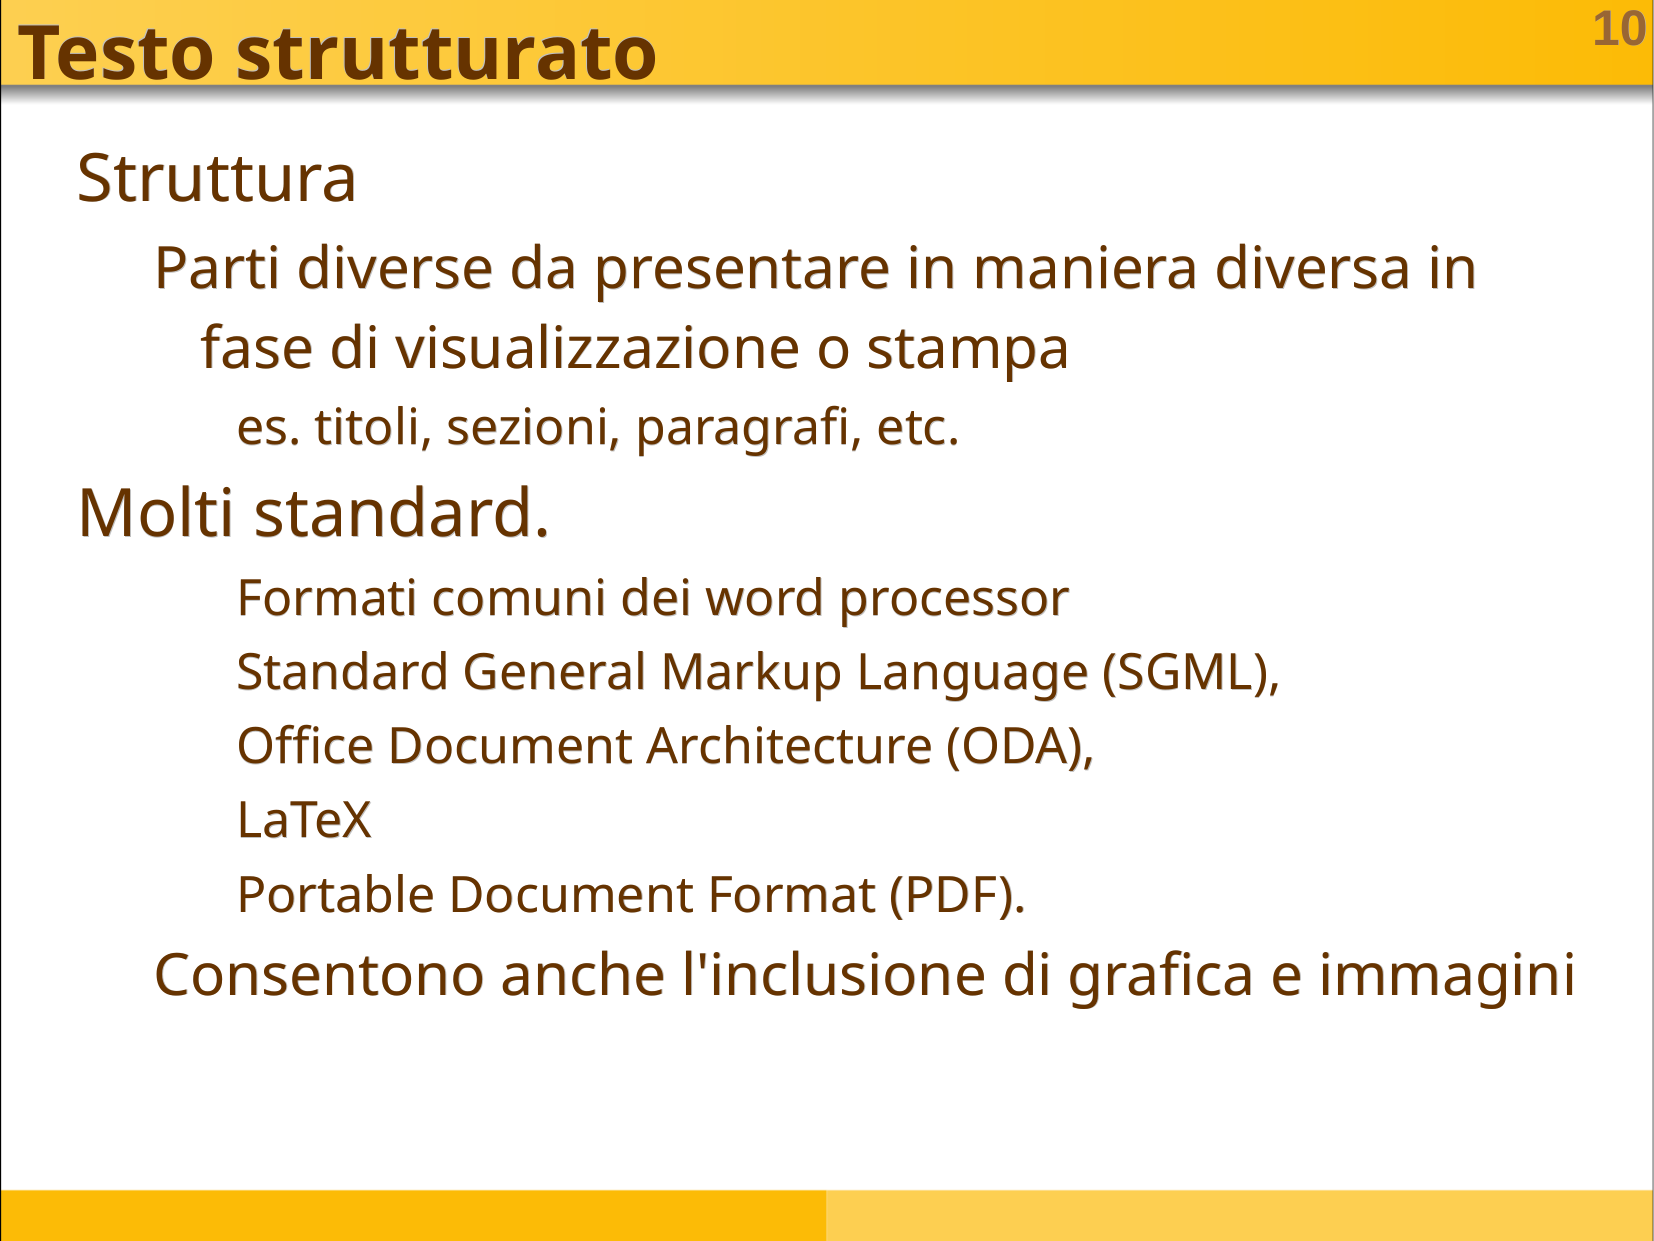

10
# Testo strutturato
Struttura
Parti diverse da presentare in maniera diversa in fase di visualizzazione o stampa
es. titoli, sezioni, paragrafi, etc.
Molti standard.
Formati comuni dei word processor
Standard General Markup Language (SGML),
Office Document Architecture (ODA),
LaTeX
Portable Document Format (PDF).
Consentono anche l'inclusione di grafica e immagini